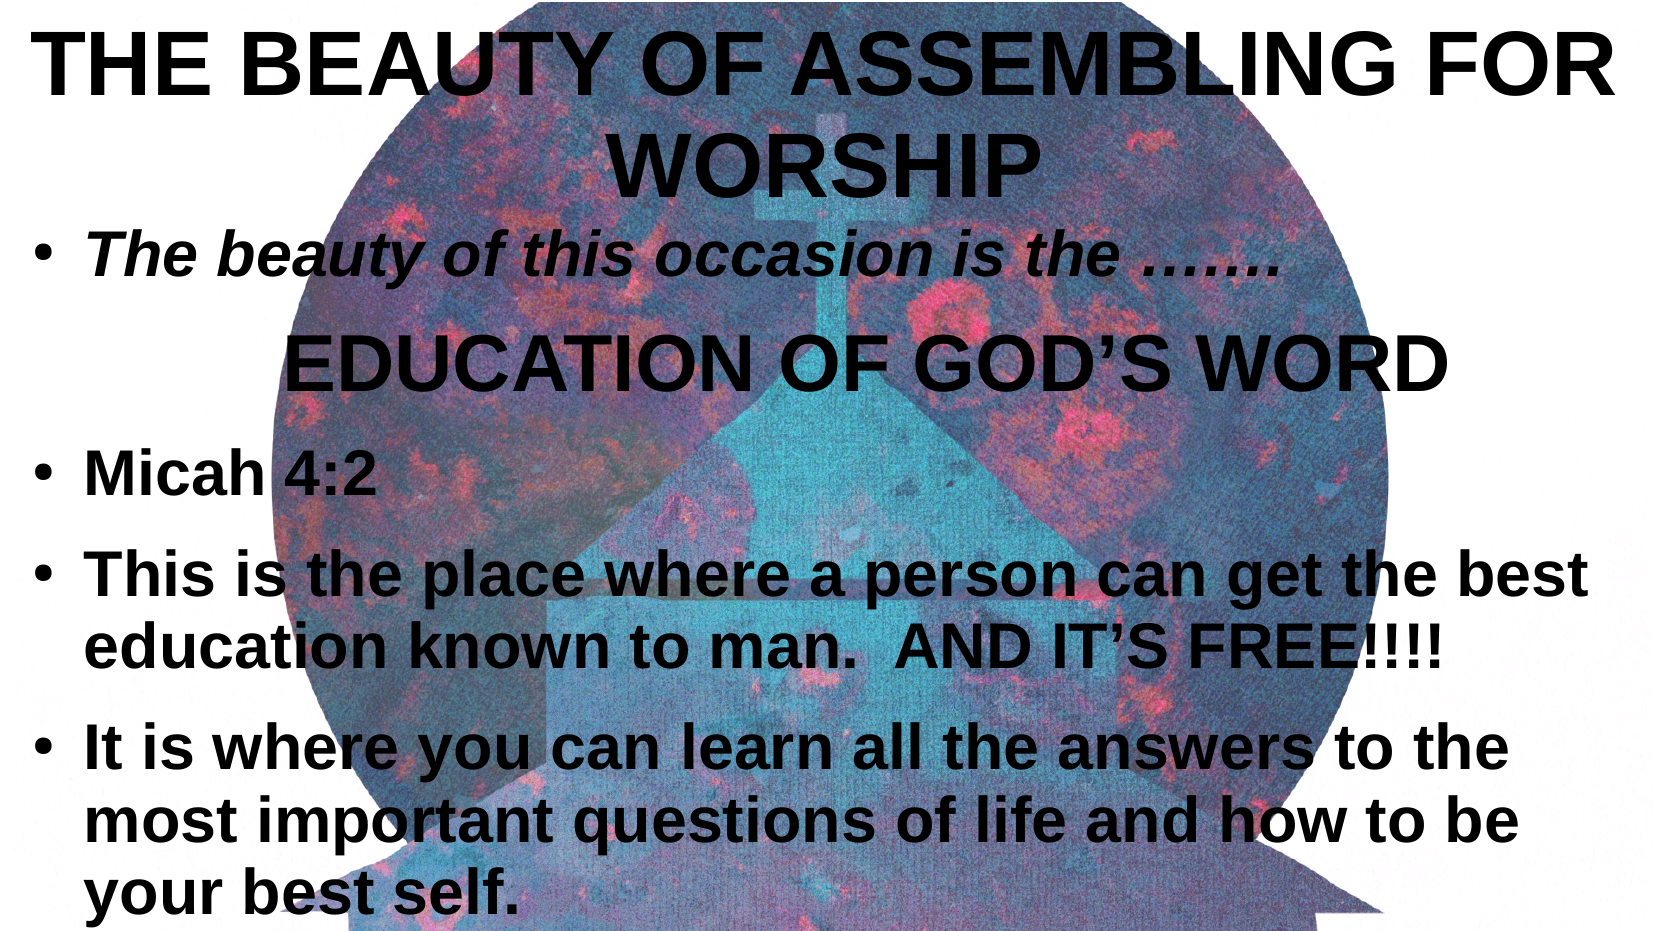

# THE BEAUTY OF ASSEMBLING FOR WORSHIP
The beauty of this occasion is the ….…
EDUCATION OF GOD’S WORD
Micah 4:2
This is the place where a person can get the best education known to man. AND IT’S FREE!!!!
It is where you can learn all the answers to the most important questions of life and how to be your best self.